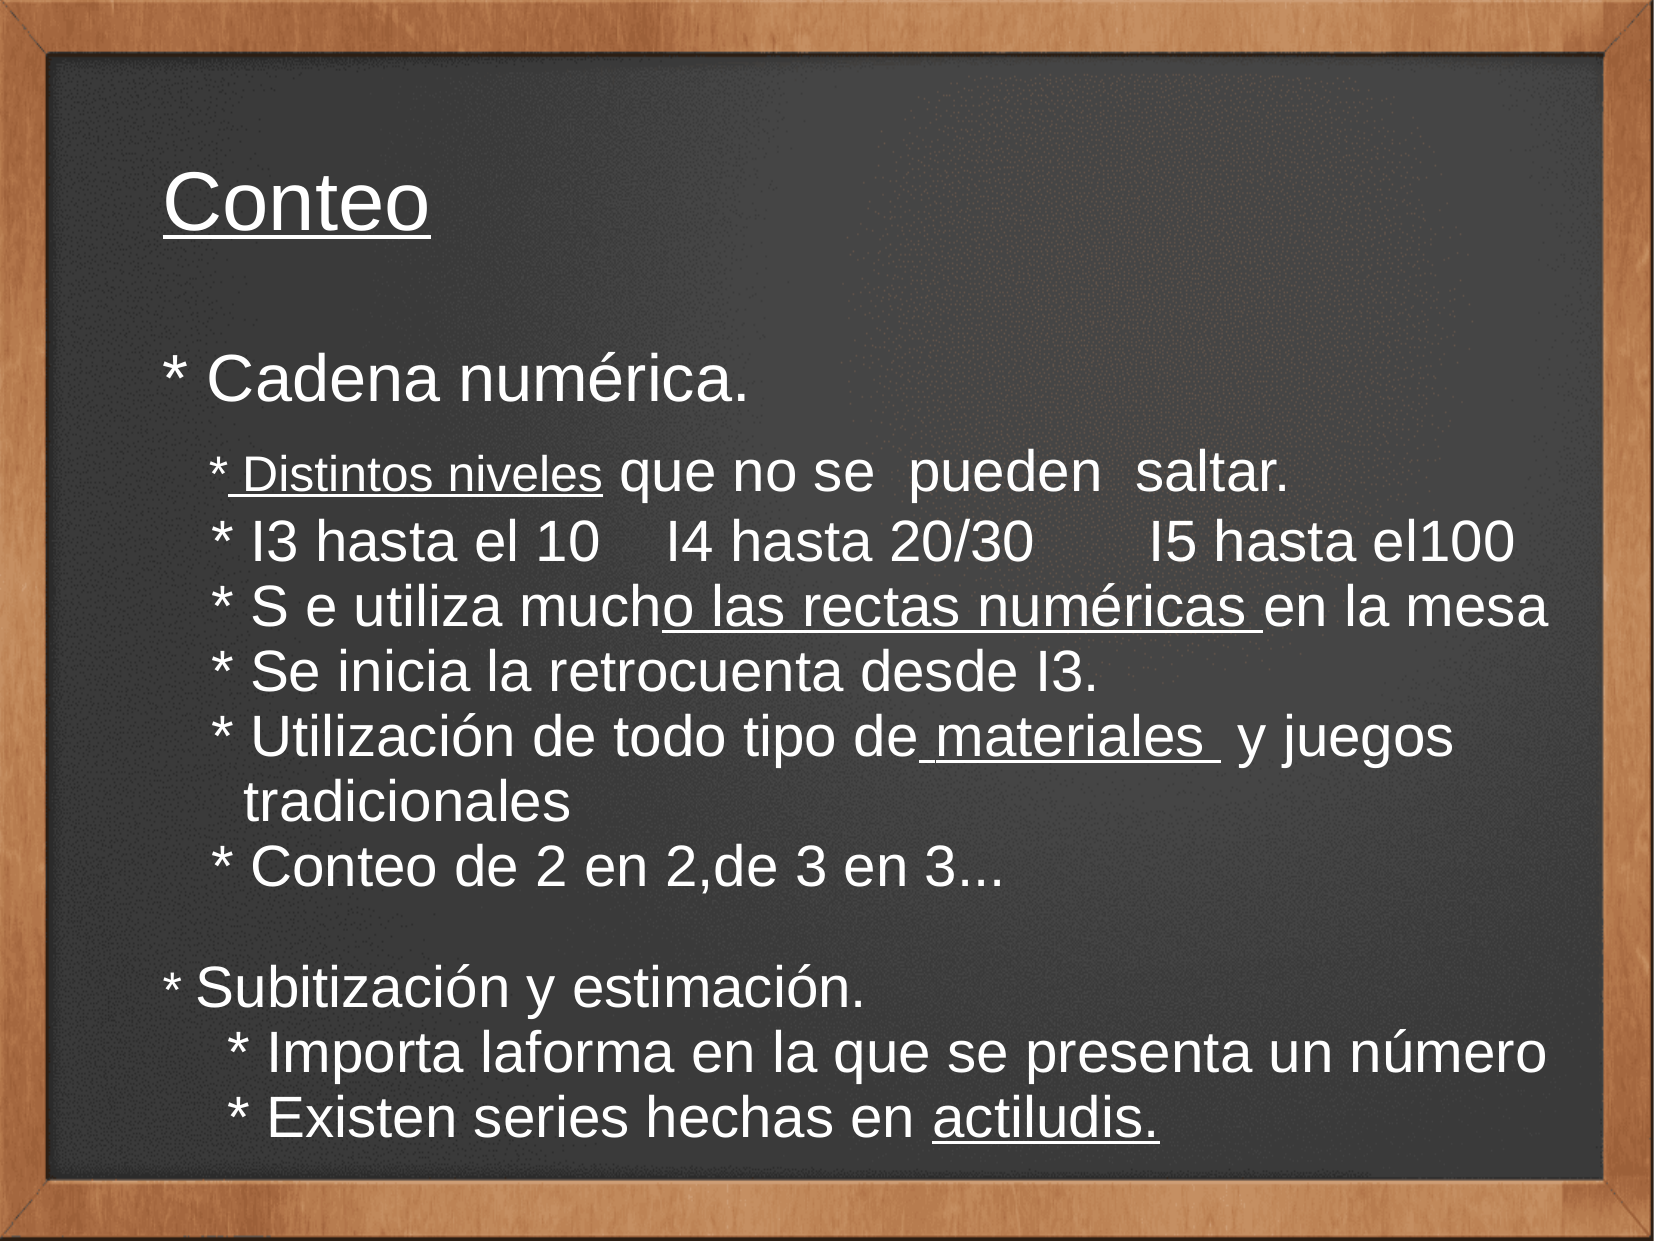

Conteo
* Cadena numérica.
 * Distintos niveles que no se pueden saltar.
 * I3 hasta el 10 I4 hasta 20/30 I5 hasta el100
 * S e utiliza mucho las rectas numéricas en la mesa
 * Se inicia la retrocuenta desde I3.
 * Utilización de todo tipo de materiales y juegos
 tradicionales
 * Conteo de 2 en 2,de 3 en 3...
* Subitización y estimación.
 * Importa laforma en la que se presenta un número
 * Existen series hechas en actiludis.